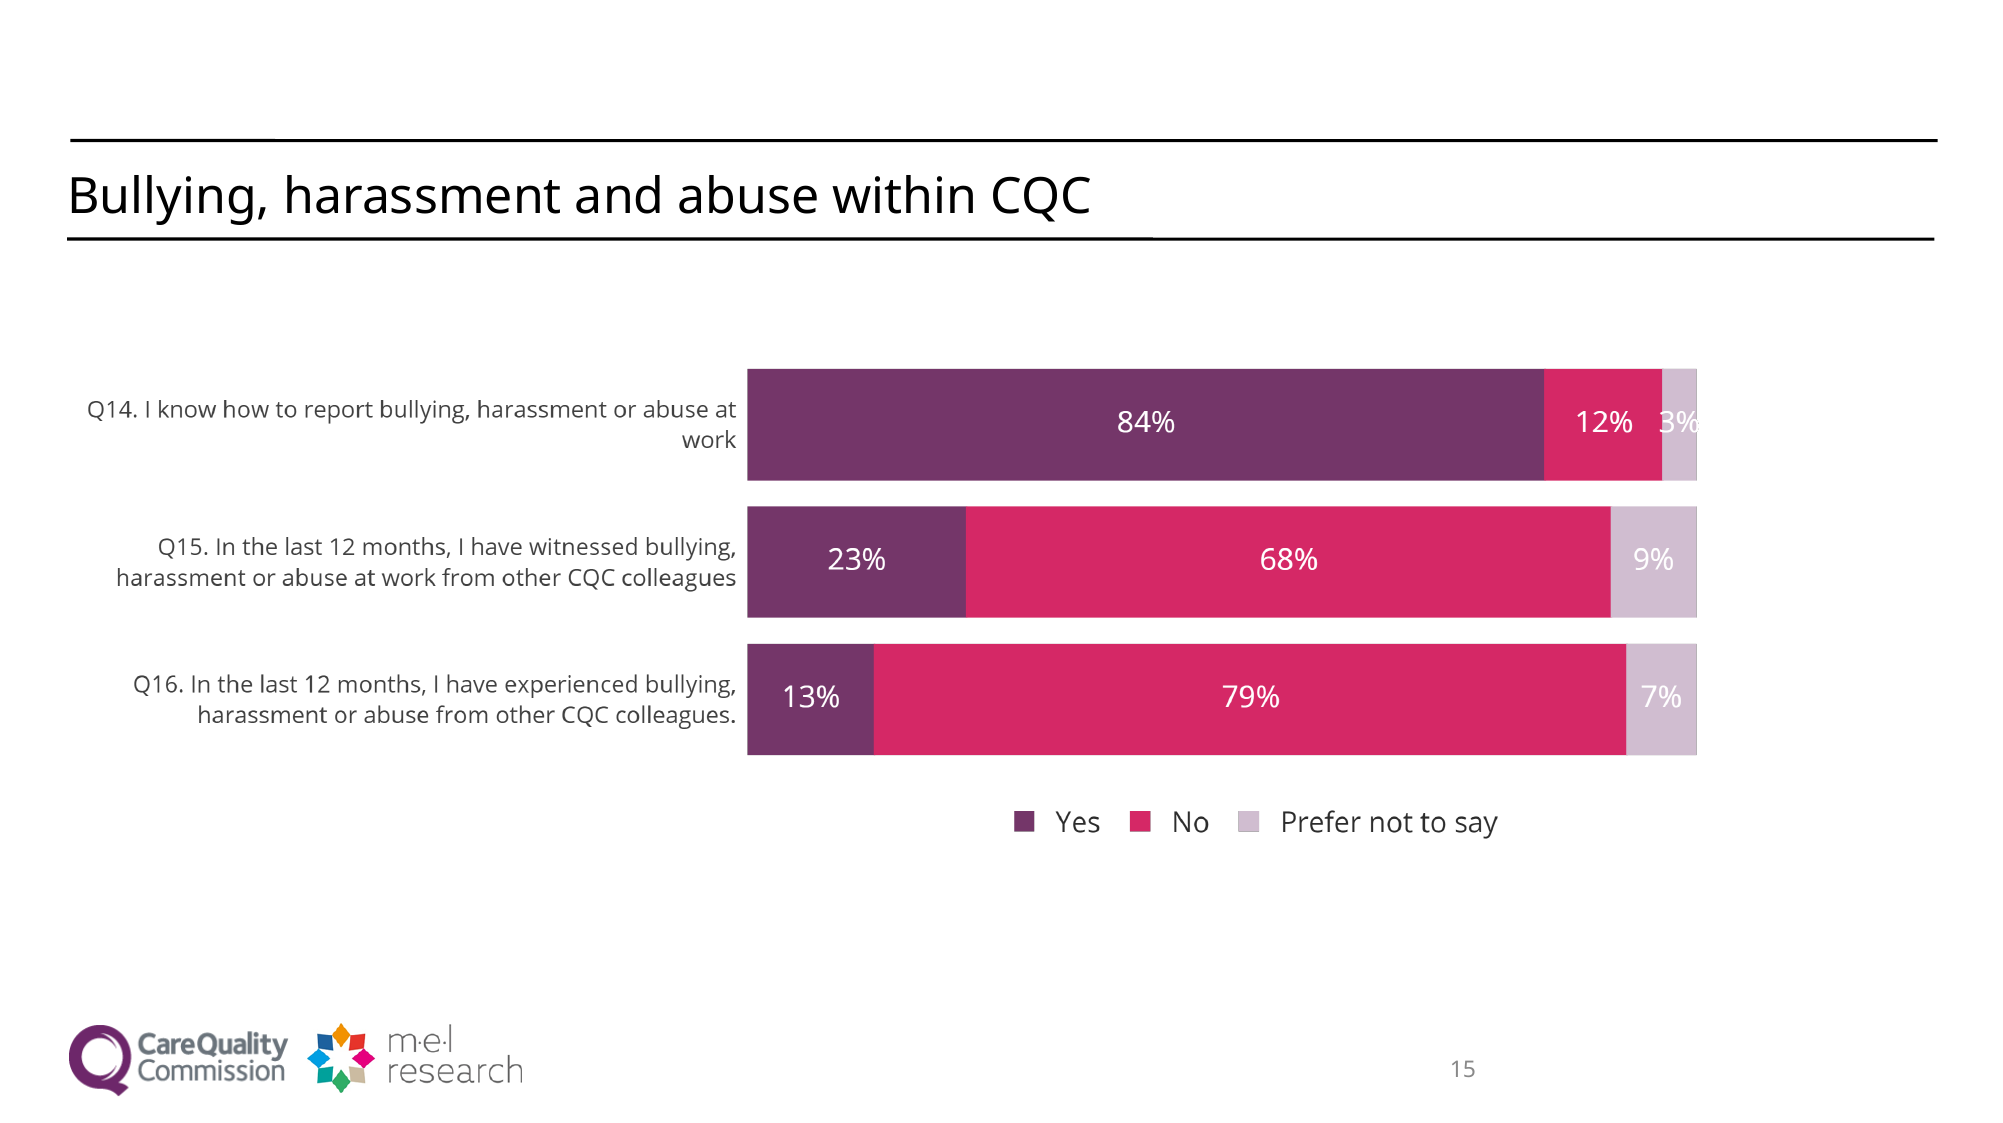

# Bullying, harassment and abuse within CQC